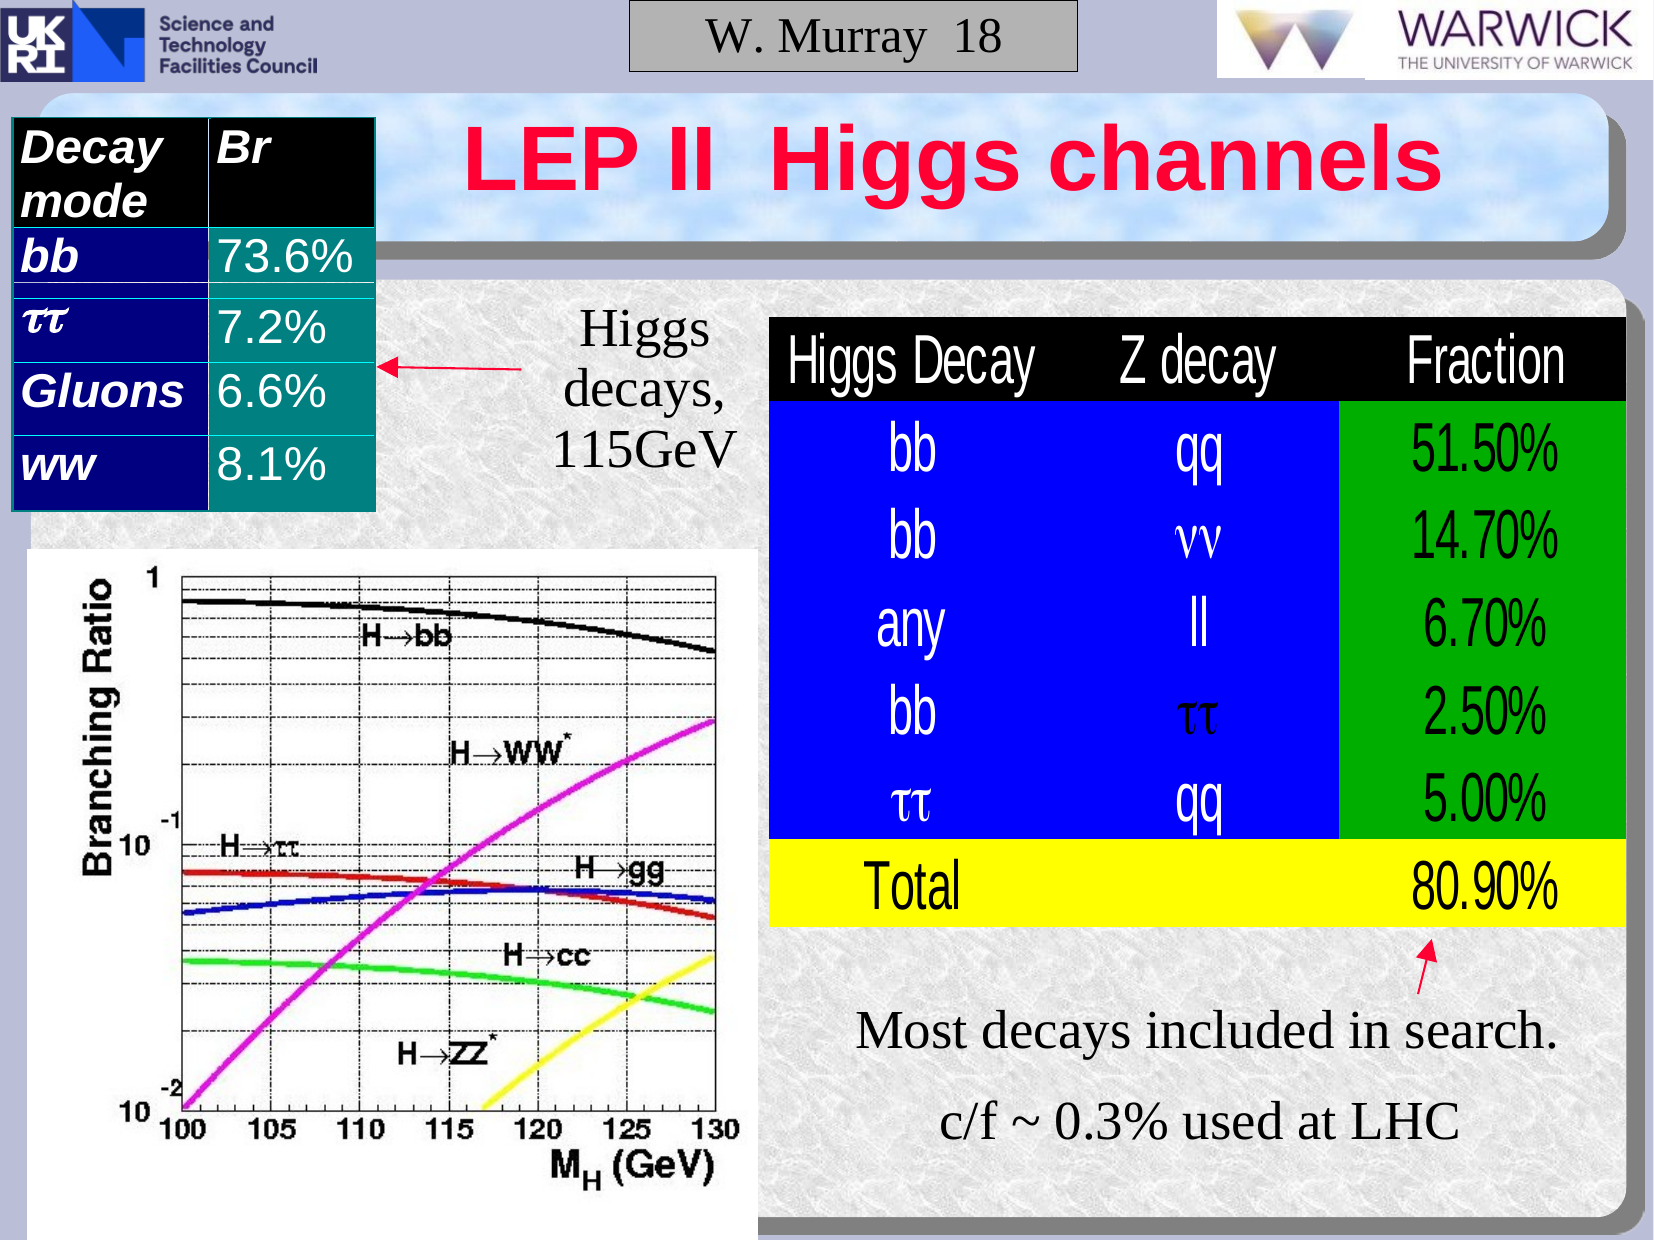

# LEP II Higgs channels
Higgs decays, 115GeV
Most decays included in search.
c/f ~ 0.3% used at LHC